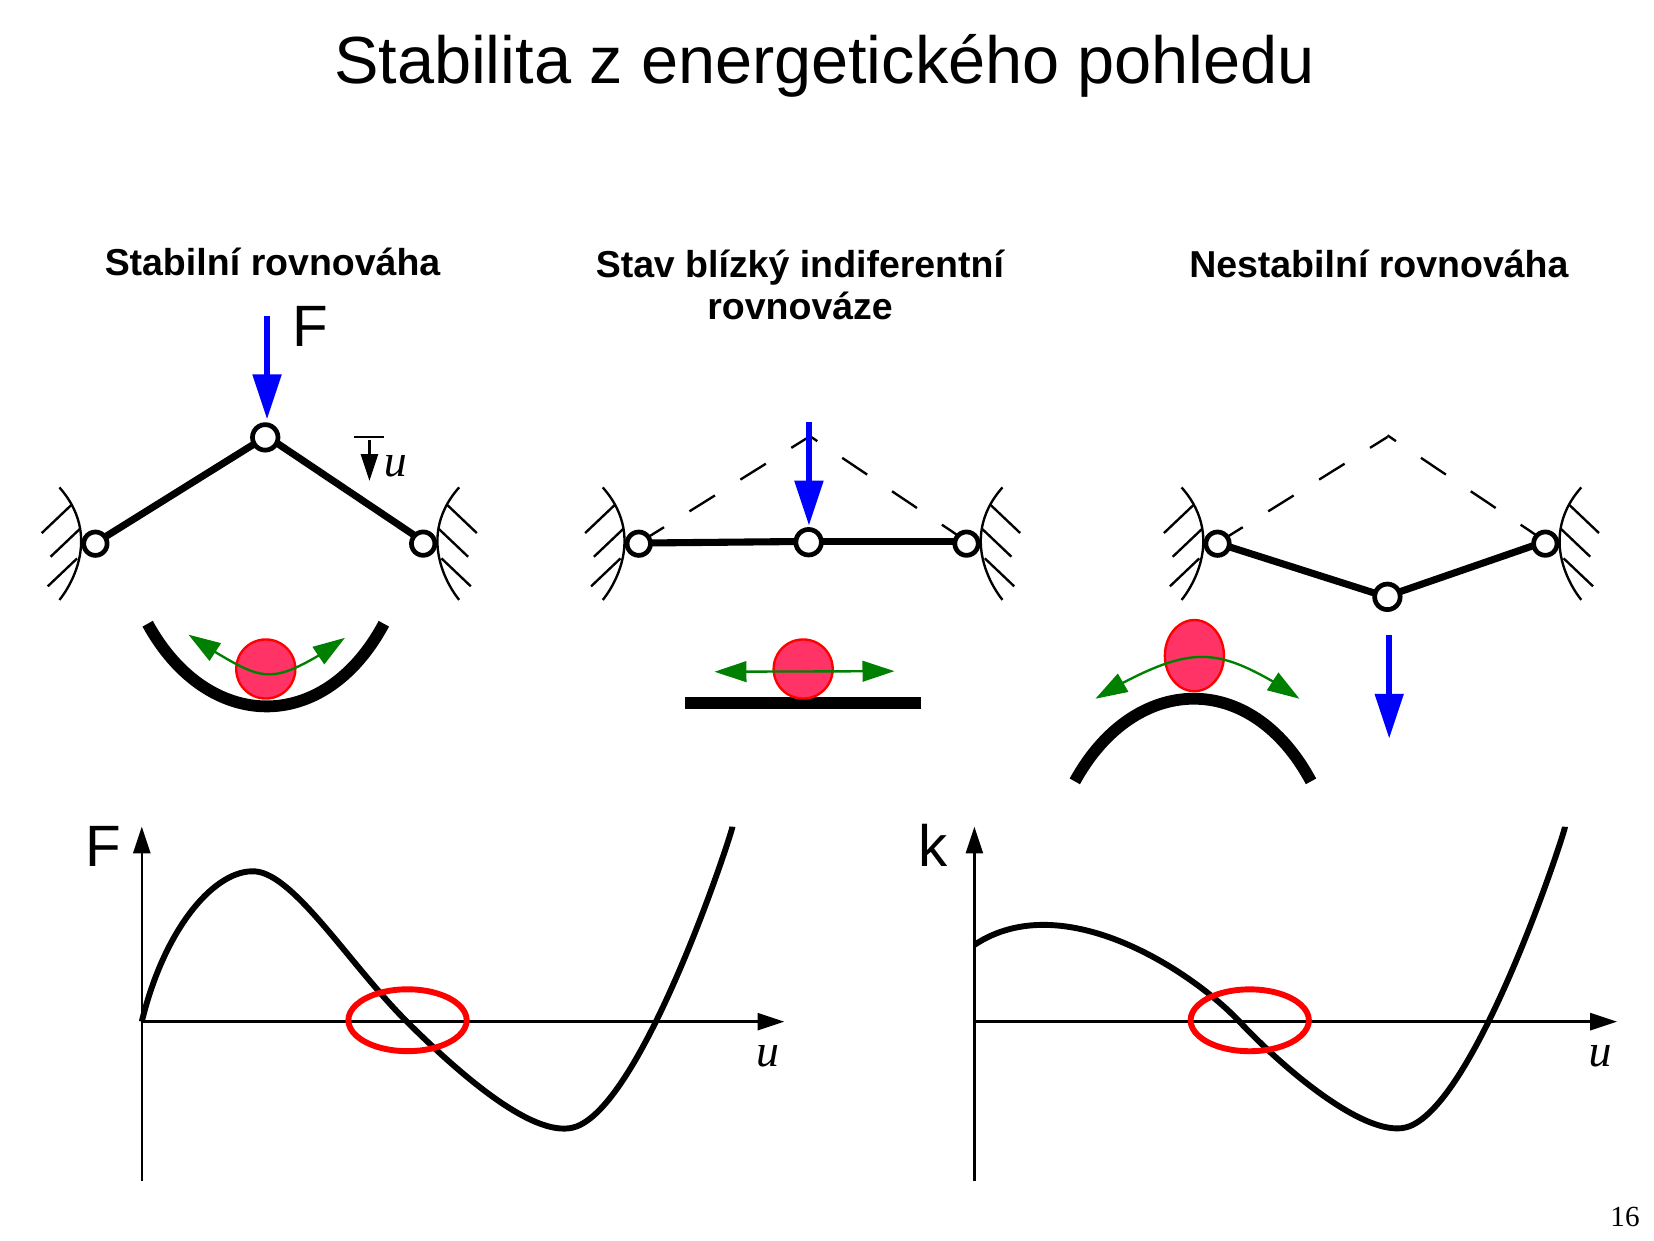

# Stabilita z energetického pohledu
Stabilní rovnováha
Stav blízký indiferentní rovnováze
Nestabilní rovnováha
F
u
F
k
u
u
16